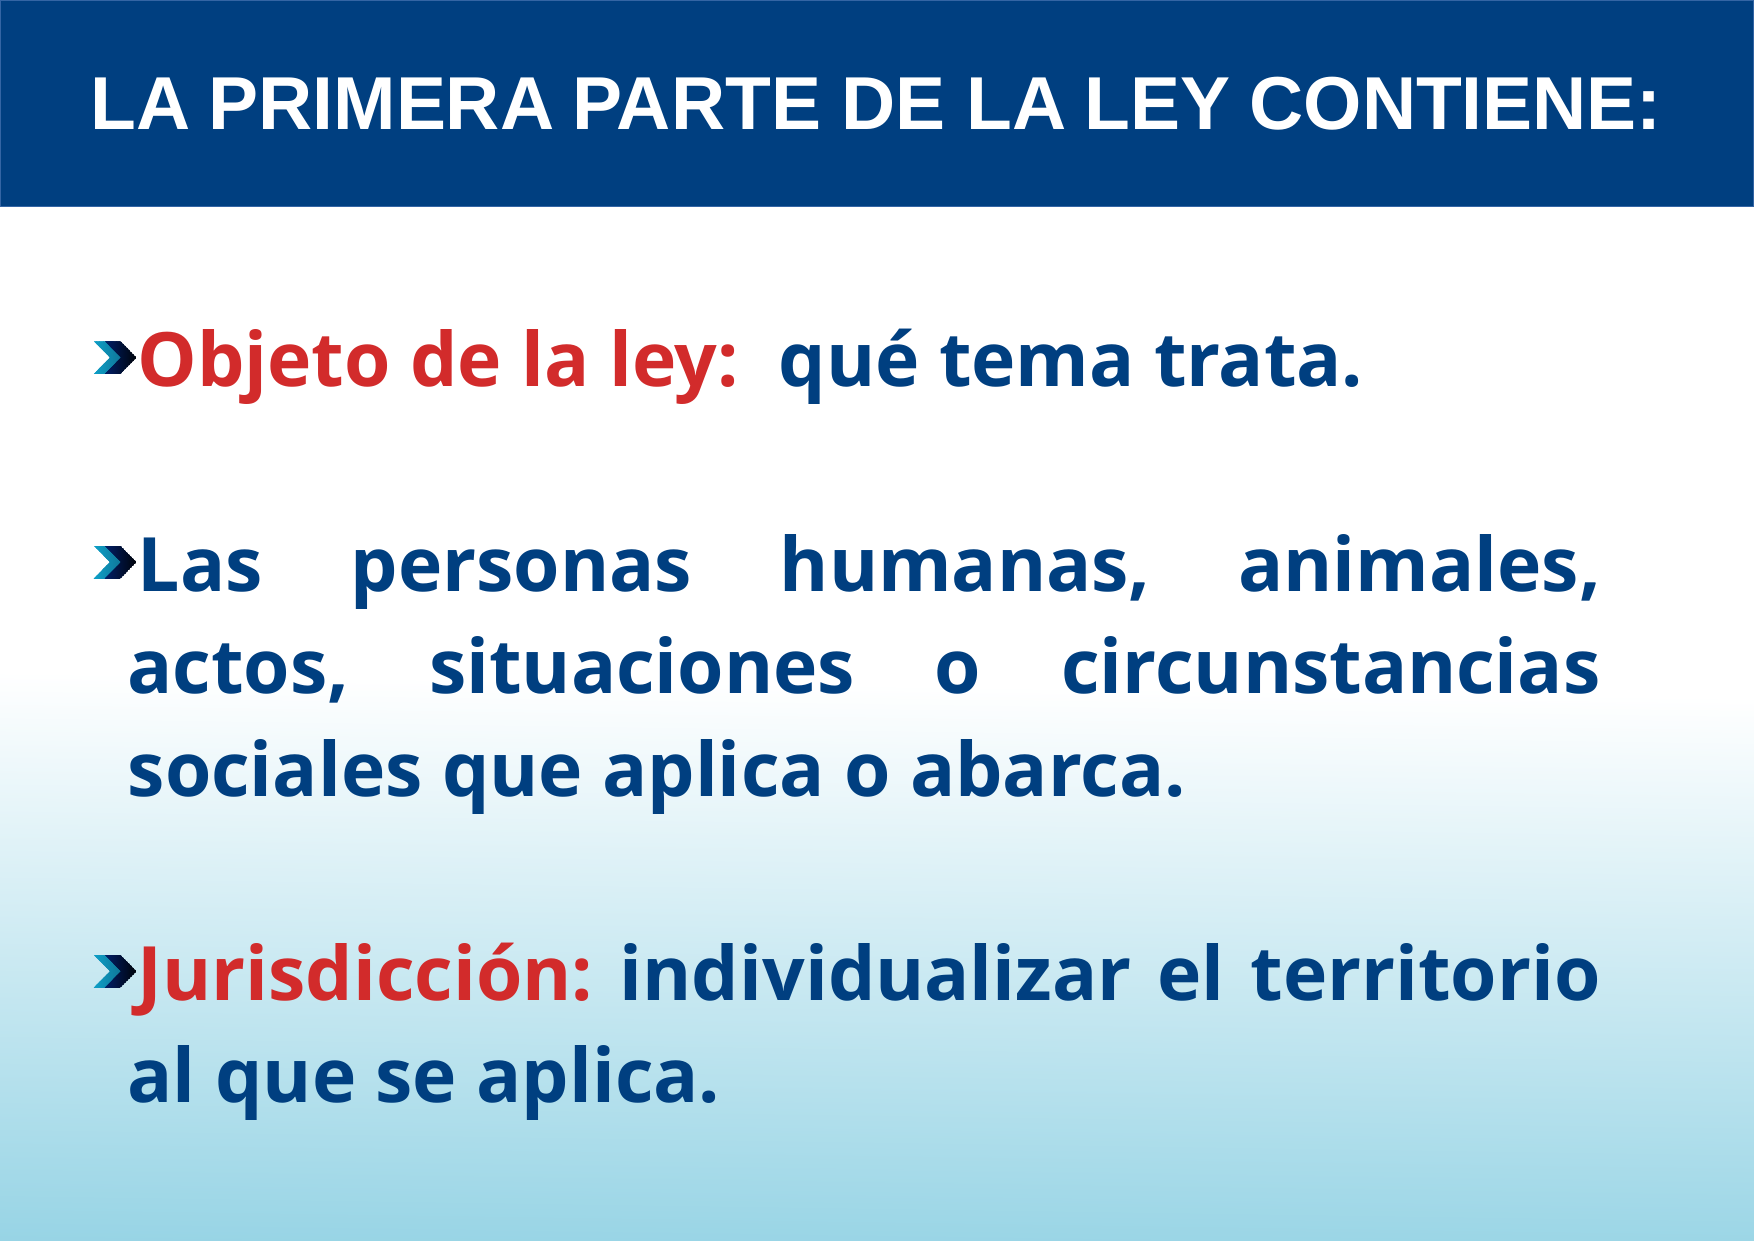

LA PRIMERA PARTE DE LA LEY CONTIENE:
# Objeto de la ley: qué tema trata.
Las personas humanas, animales, actos, situaciones o circunstancias sociales que aplica o abarca.
Jurisdicción: individualizar el territorio al que se aplica.